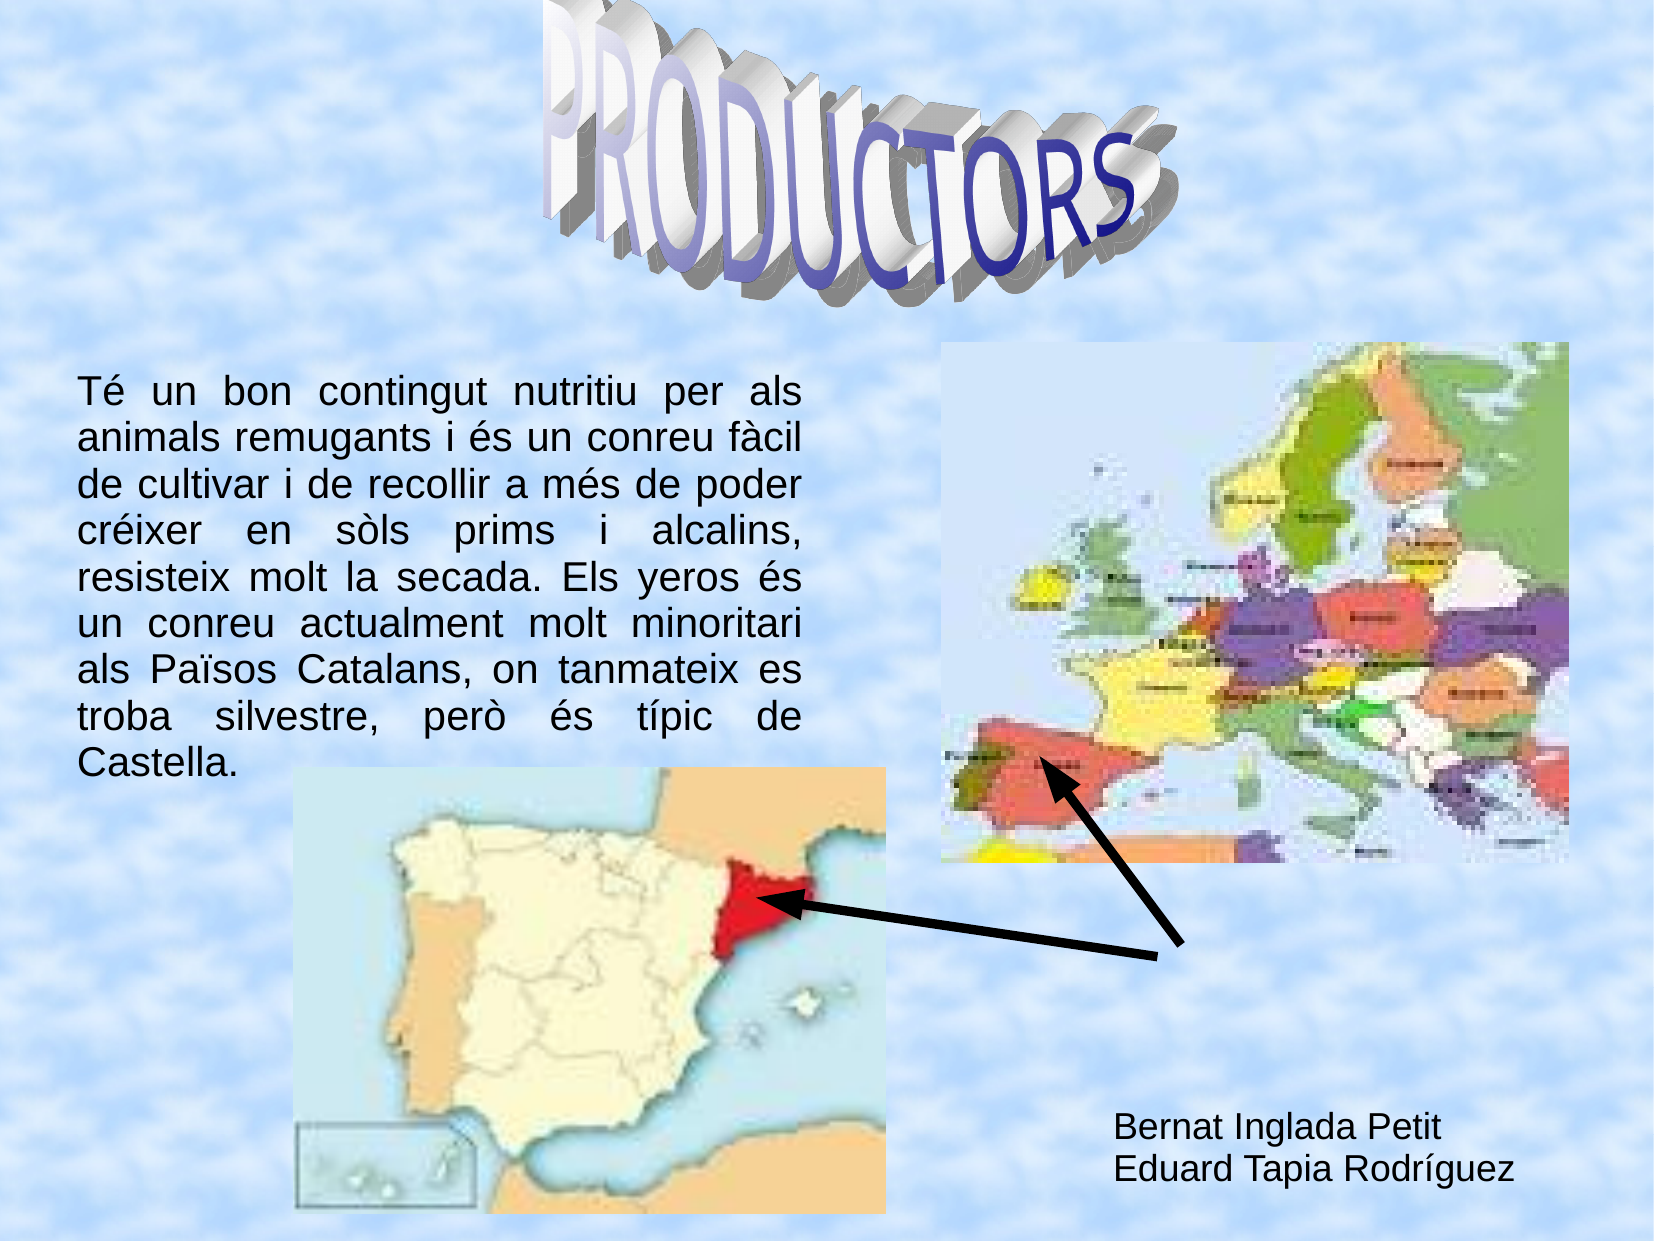

PRODUCTORS
#
Té un bon contingut nutritiu per als animals remugants i és un conreu fàcil de cultivar i de recollir a més de poder créixer en sòls prims i alcalins, resisteix molt la secada. Els yeros és un conreu actualment molt minoritari als Països Catalans, on tanmateix es troba silvestre, però és típic de Castella.
Bernat Inglada Petit
Eduard Tapia Rodríguez